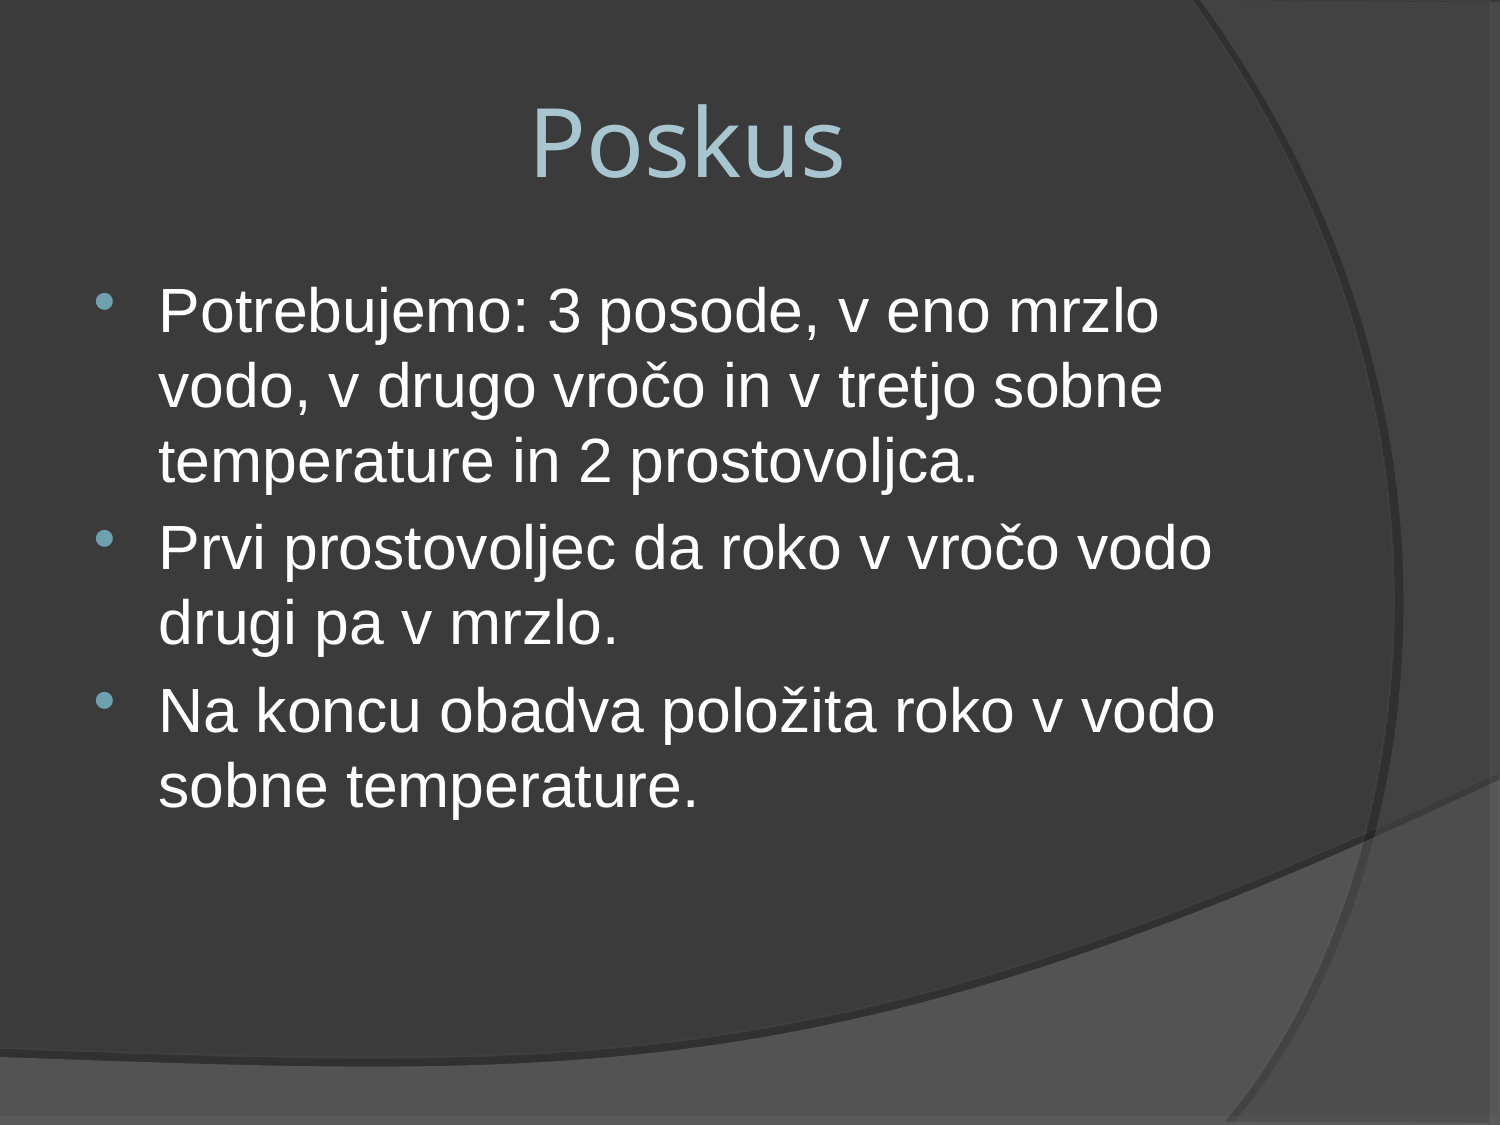

# Poskus
Potrebujemo: 3 posode, v eno mrzlo vodo, v drugo vročo in v tretjo sobne temperature in 2 prostovoljca.
Prvi prostovoljec da roko v vročo vodo drugi pa v mrzlo.
Na koncu obadva položita roko v vodo sobne temperature.